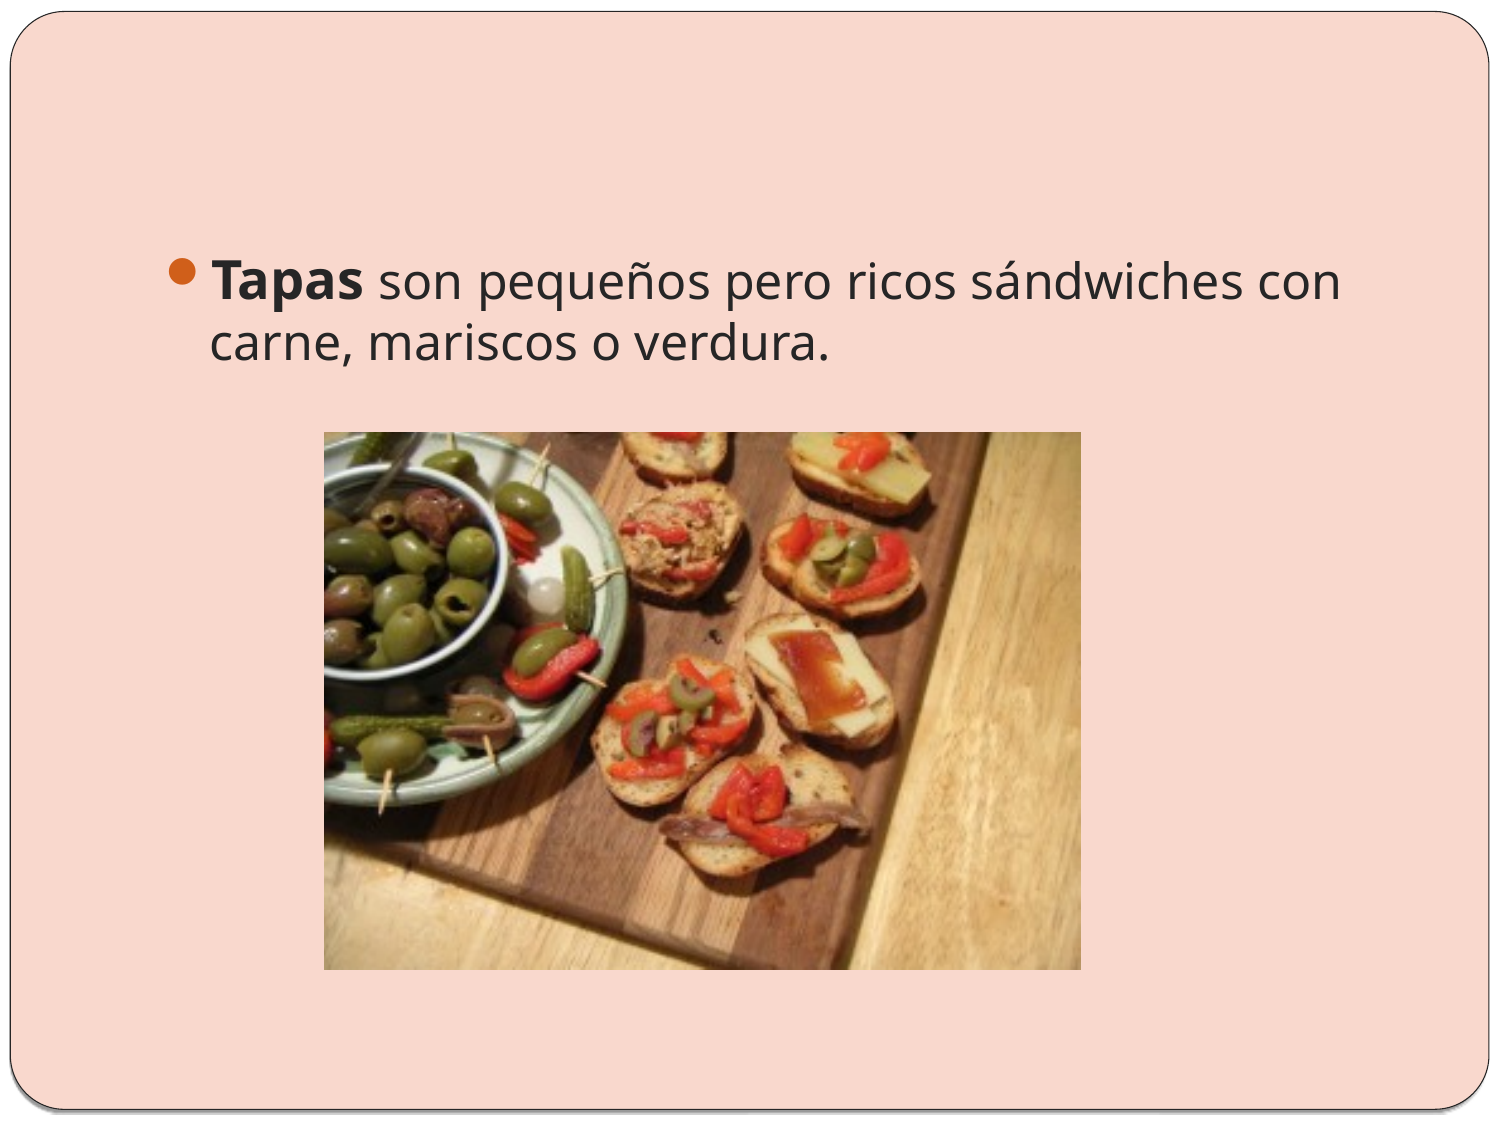

#
Tapas son pequeños pero ricos sándwiches con carne, mariscos o verdura.